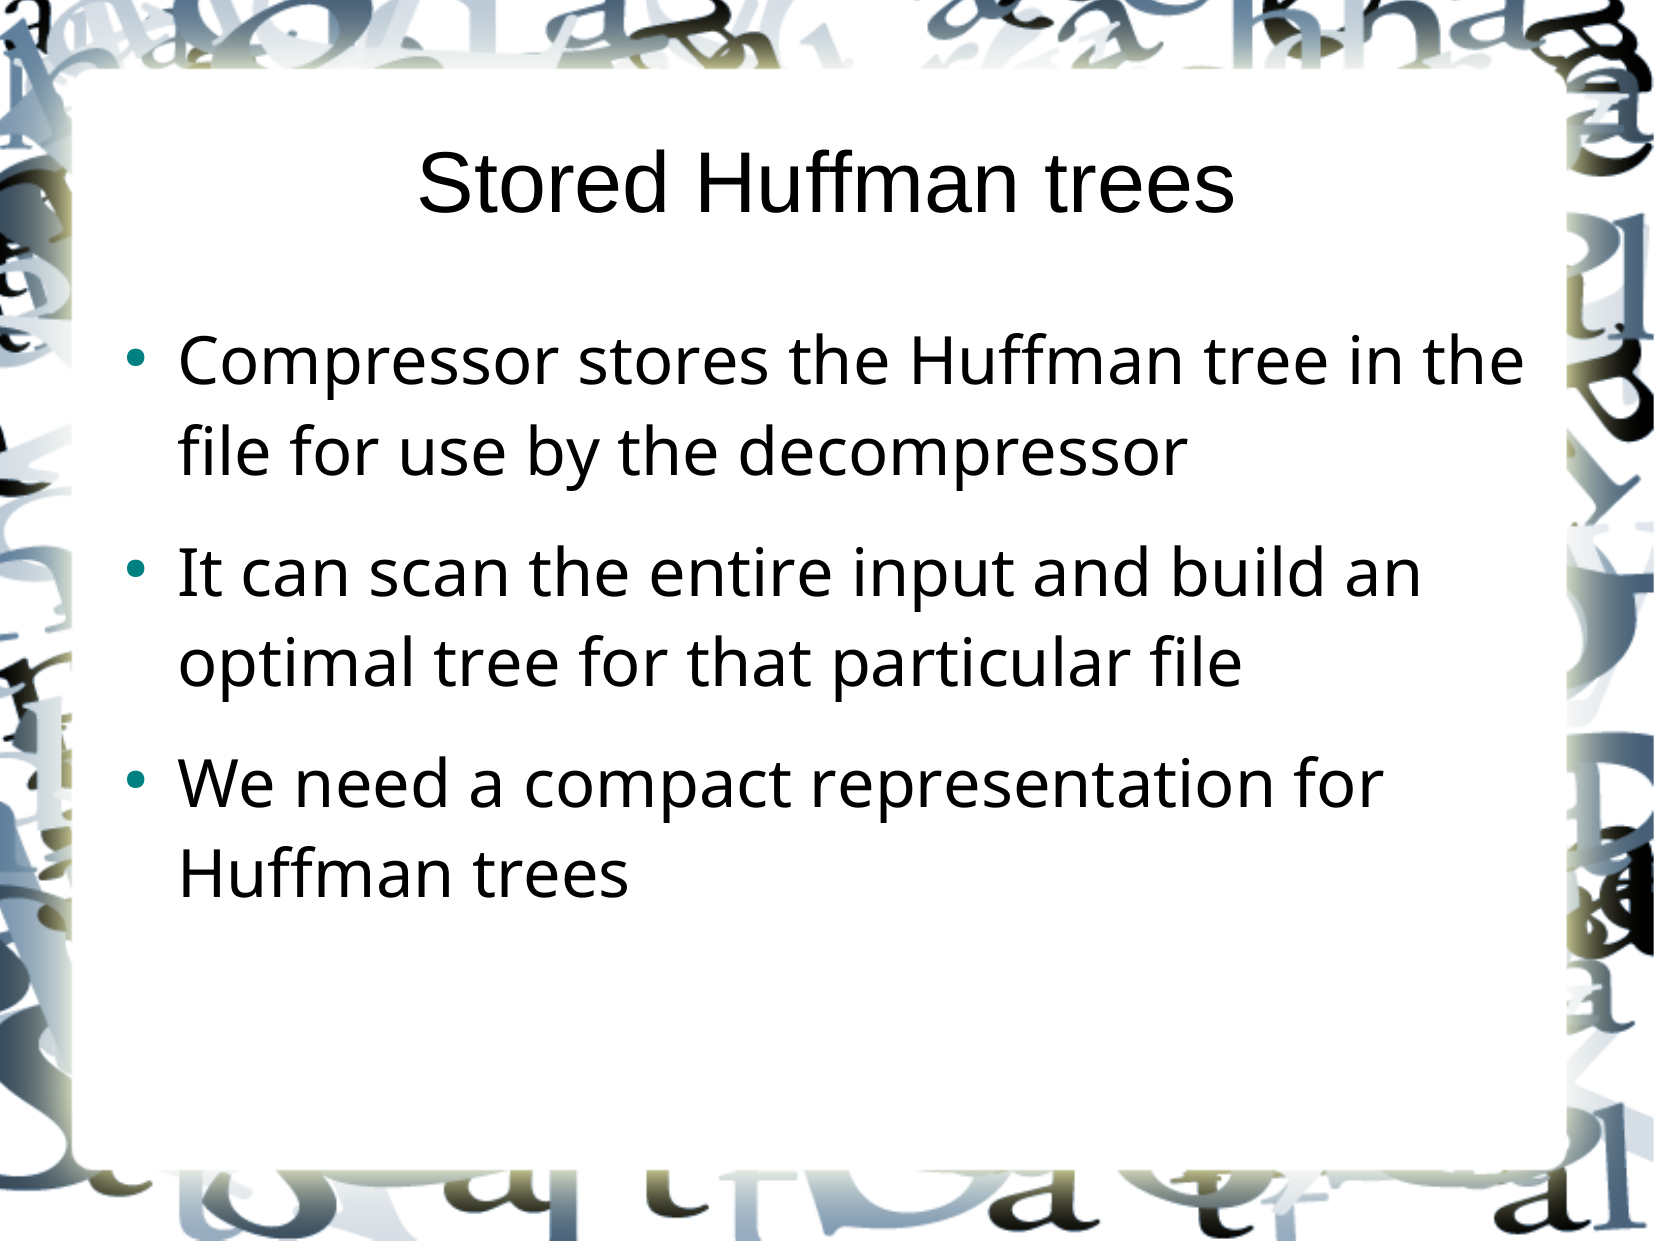

# Stored Huffman trees
Compressor stores the Huffman tree in the file for use by the decompressor
It can scan the entire input and build an optimal tree for that particular file
We need a compact representation for Huffman trees